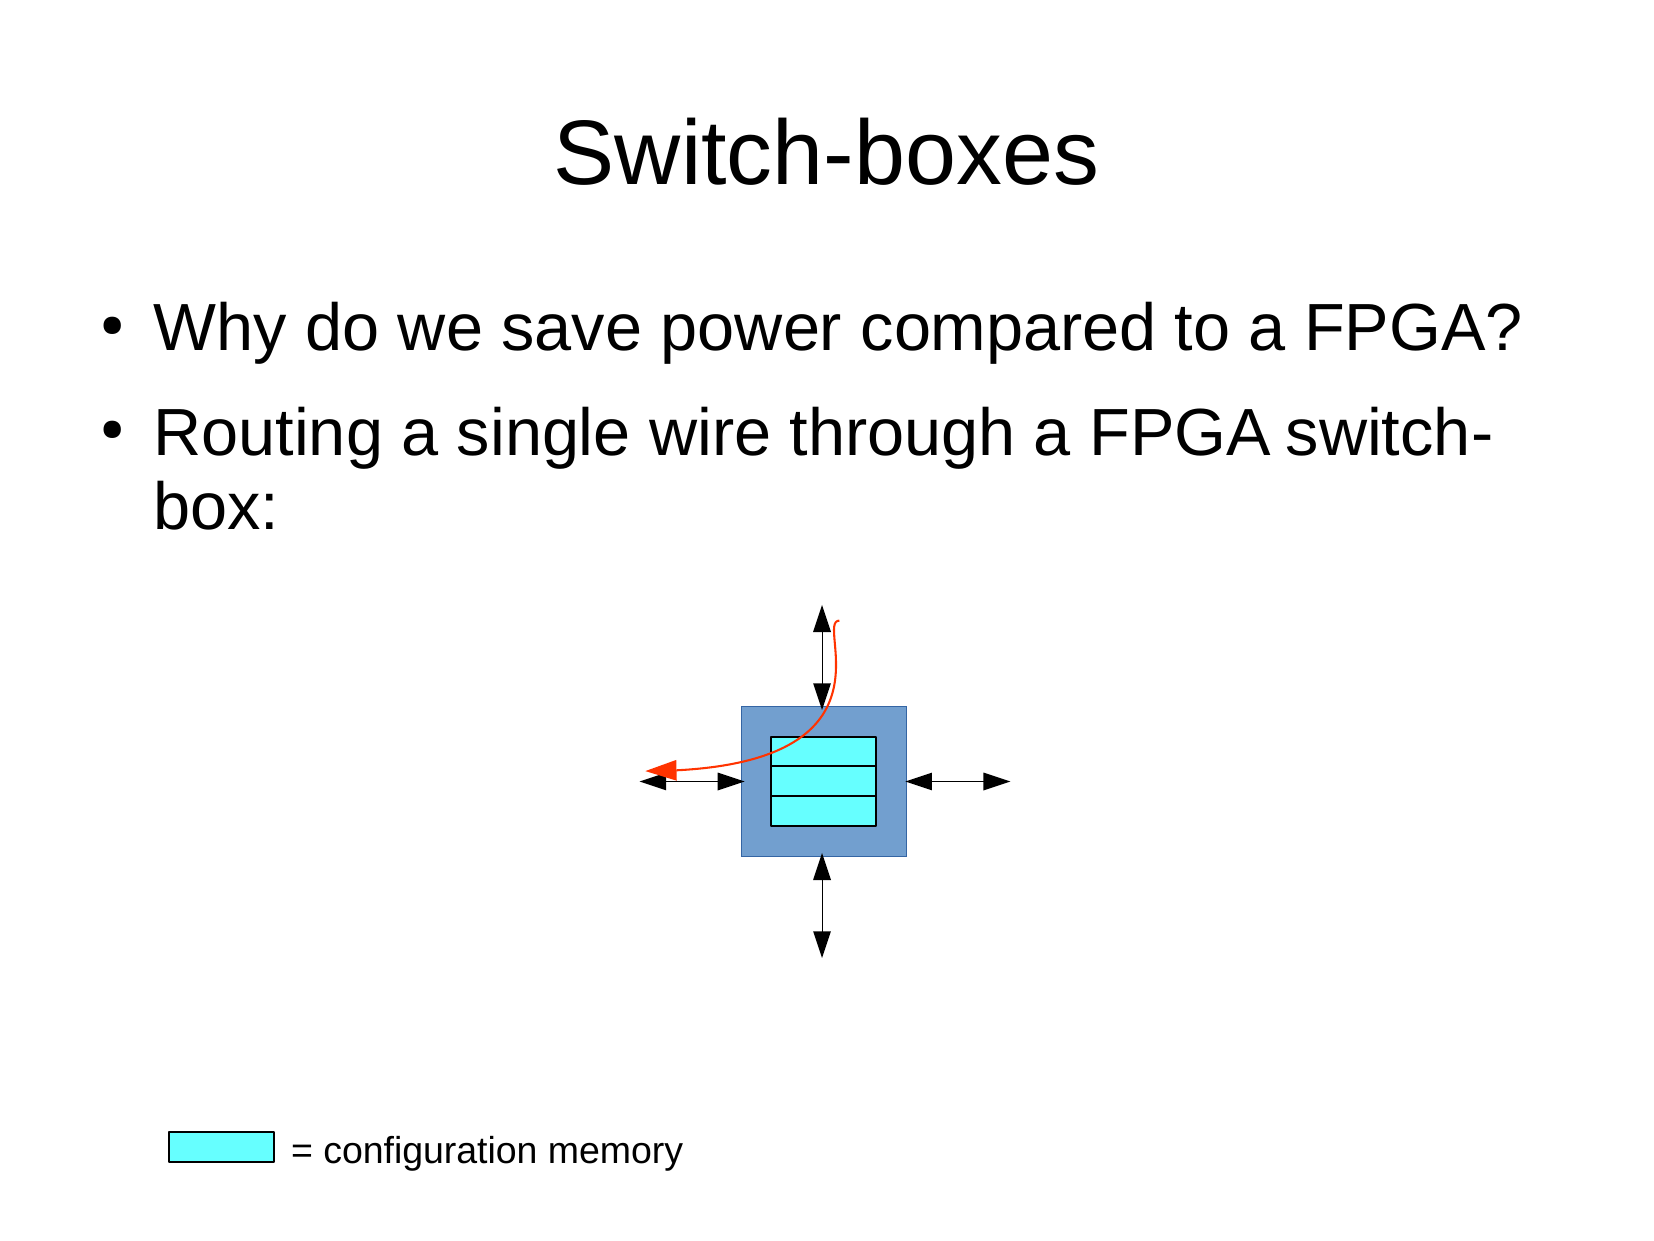

# Switch-boxes
Why do we save power compared to a FPGA?
Routing a single wire through a FPGA switch-box:
= configuration memory